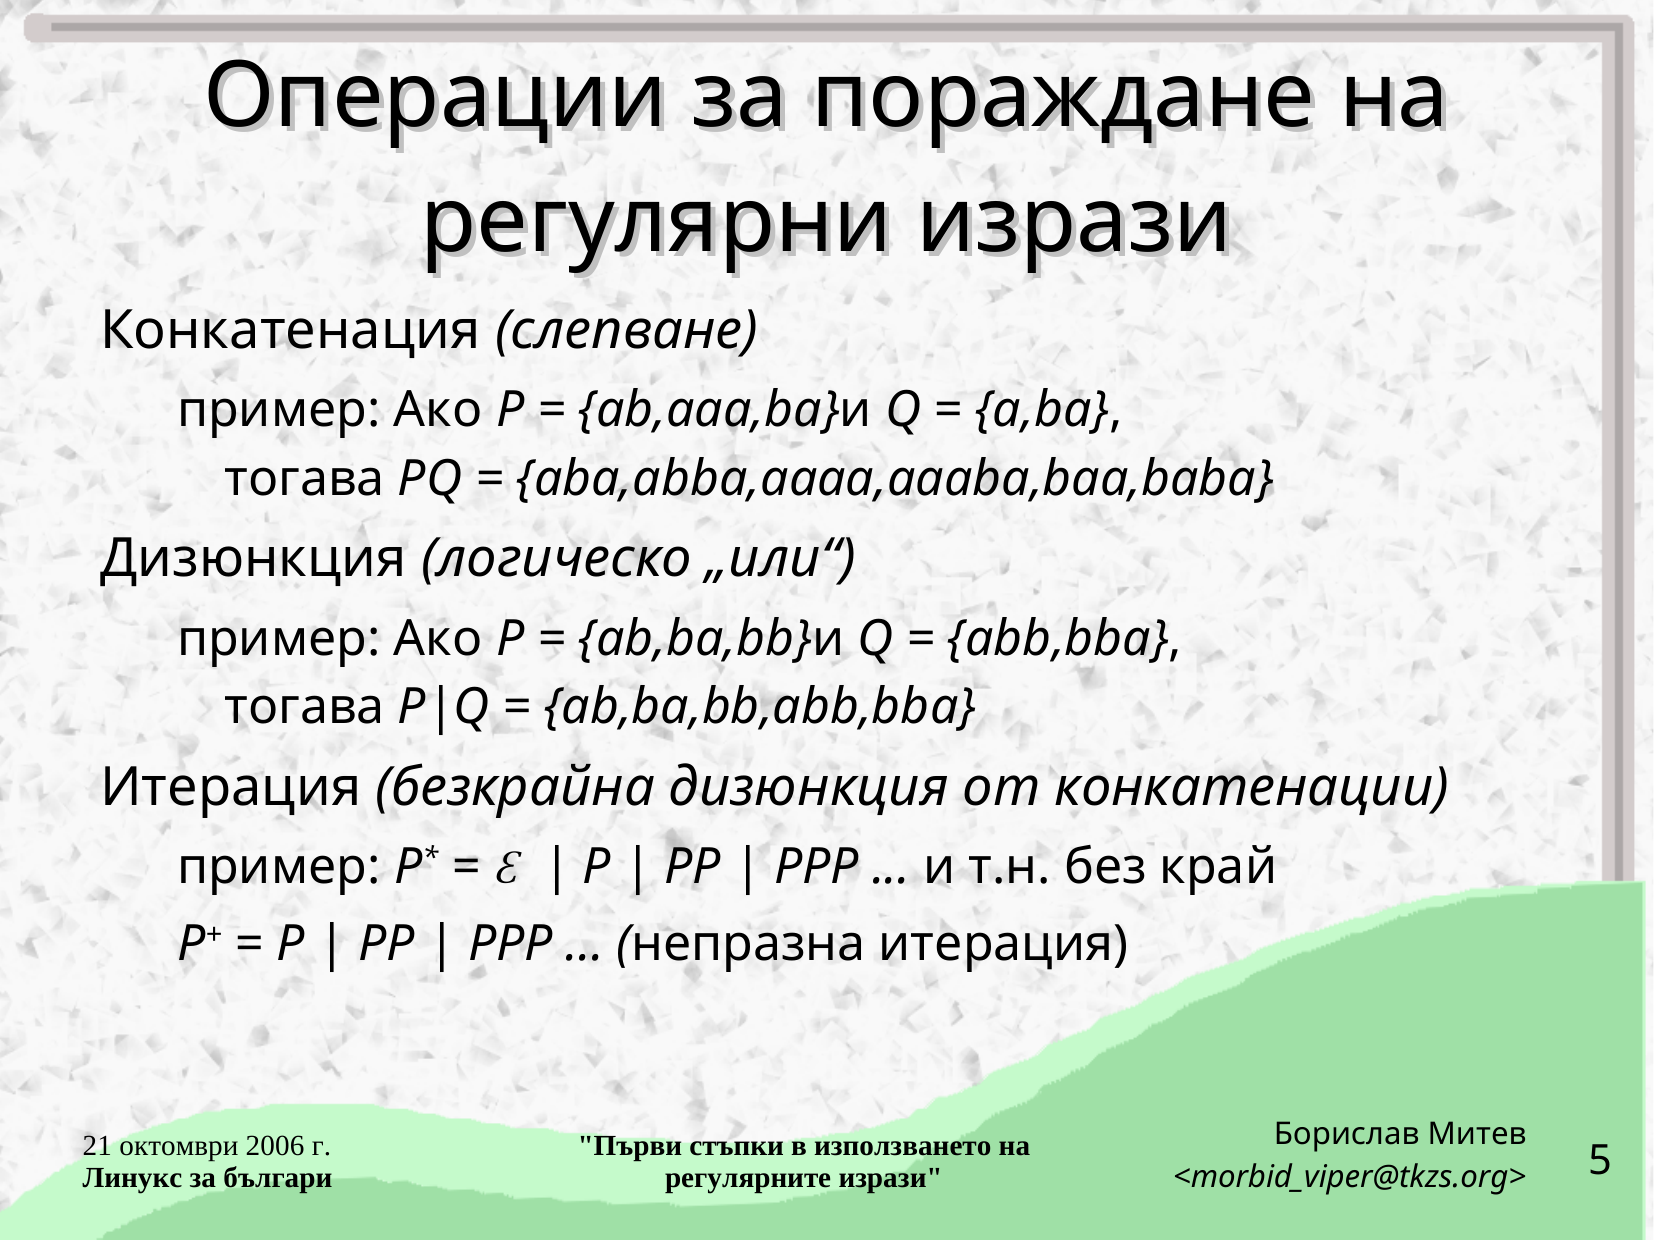

# Операции за пораждане на регулярни изрази
Конкатенация (слепване)
пример: Ако P = {ab,aaa,ba}и Q = {a,ba},
тогава PQ = {aba,abba,aaaa,aaaba,baa,baba}
Дизюнкция (логическо „или“)
пример: Ако P = {ab,ba,bb}и Q = {abb,bba},
тогава P|Q = {ab,ba,bb,abb,bba}
Итерация (безкрайна дизюнкция от конкатенации)
пример: P* = ℇ | P | PP | PPP ... и т.н. без край
P+ = P | PP | PPP ... (непразна итерация)
5